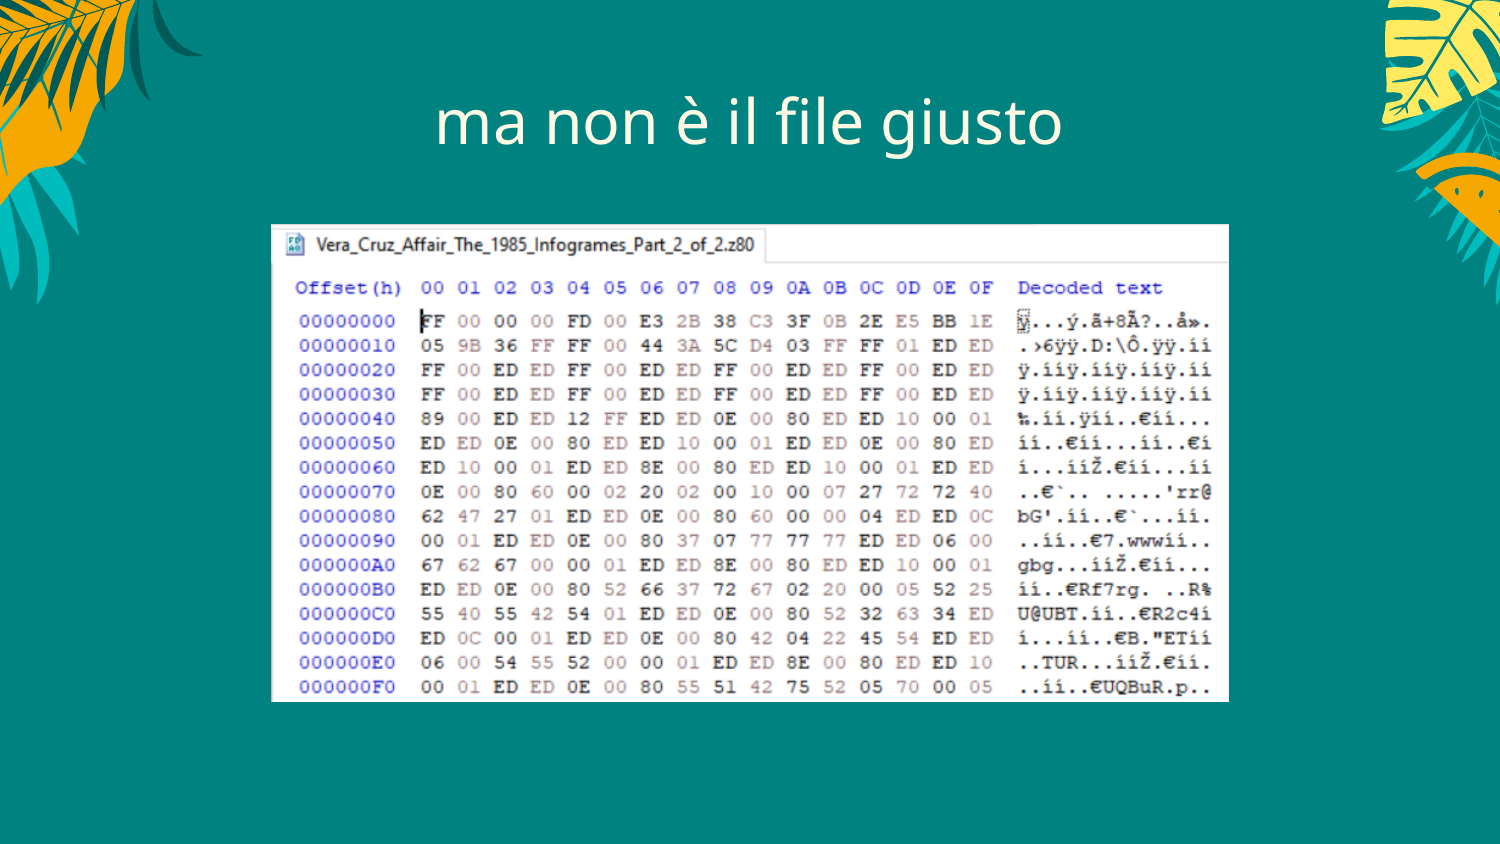

# ma non è il file giusto